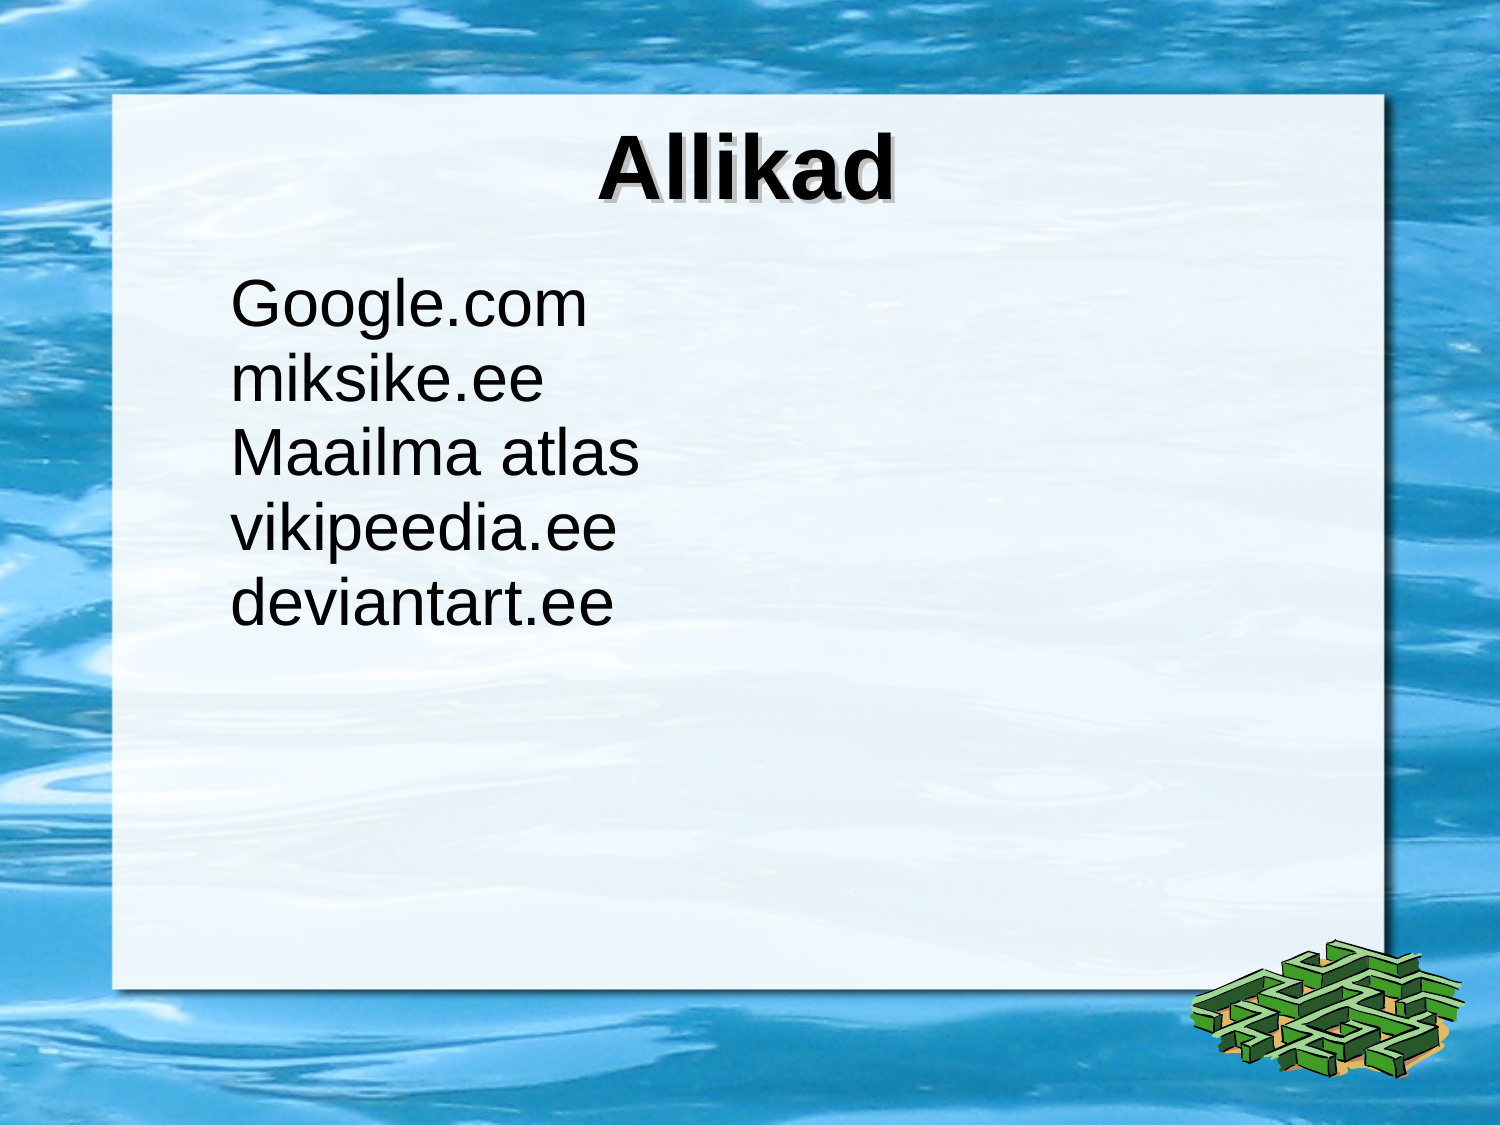

# Allikad
Google.com
miksike.ee
Maailma atlas
vikipeedia.ee
deviantart.ee